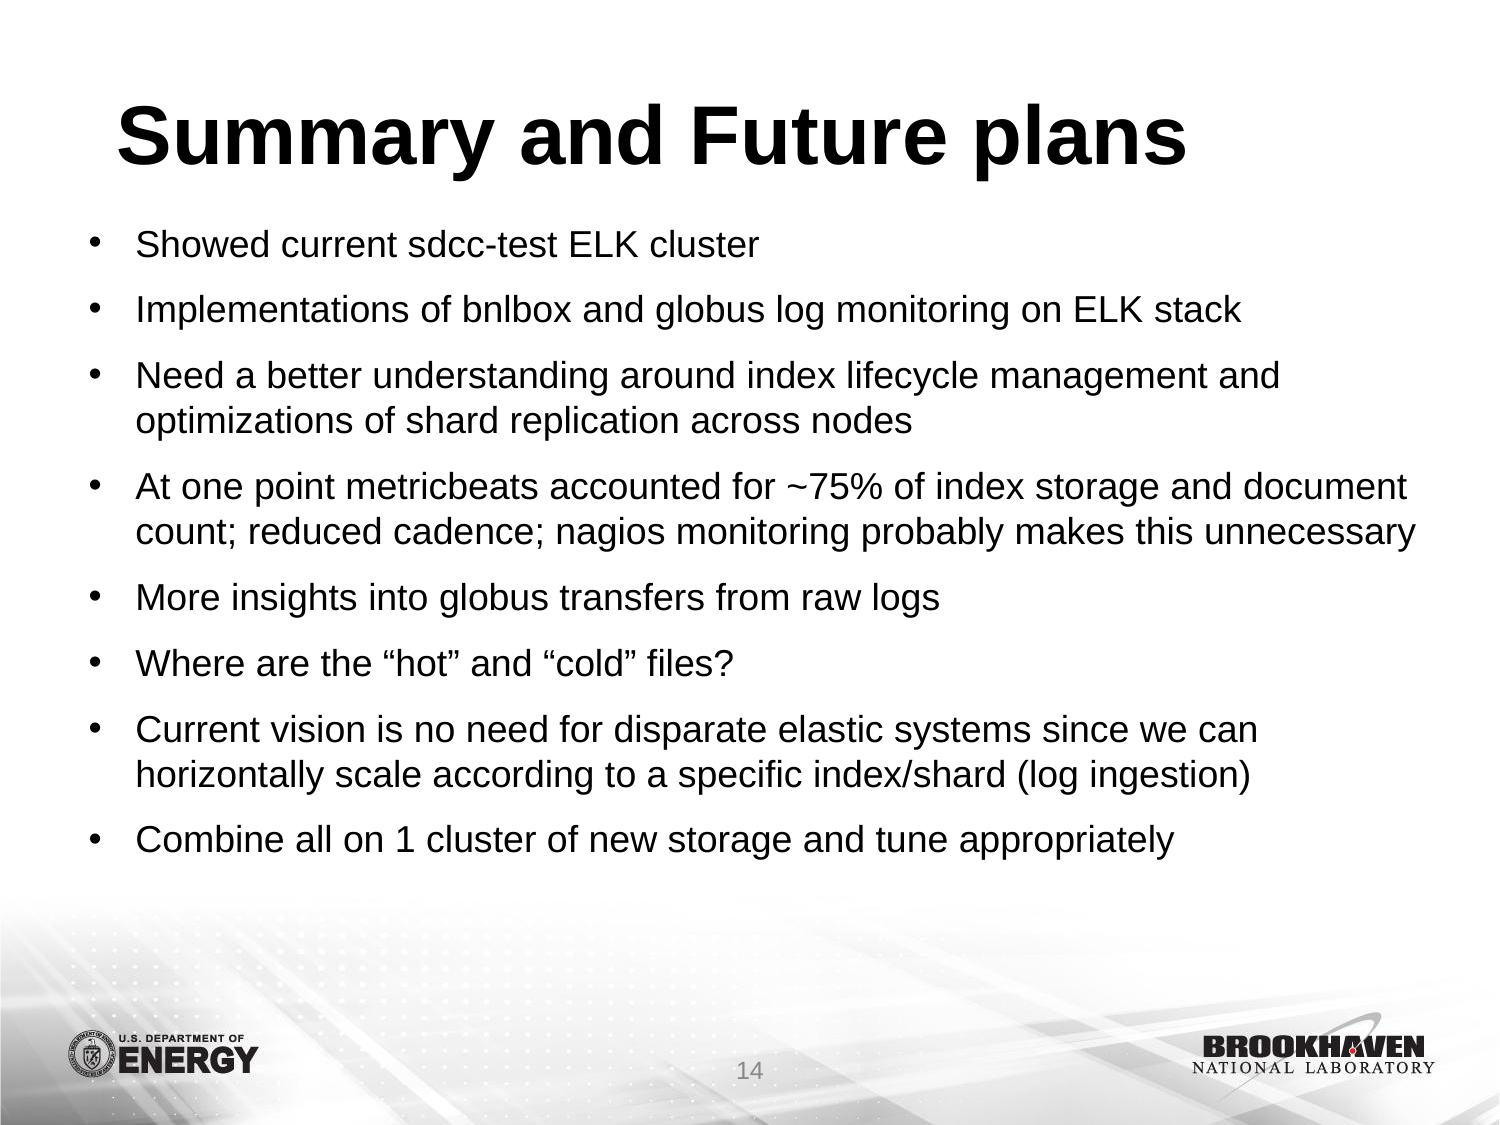

Summary and Future plans
Showed current sdcc-test ELK cluster
Implementations of bnlbox and globus log monitoring on ELK stack
Need a better understanding around index lifecycle management and optimizations of shard replication across nodes
At one point metricbeats accounted for ~75% of index storage and document count; reduced cadence; nagios monitoring probably makes this unnecessary
More insights into globus transfers from raw logs
Where are the “hot” and “cold” files?
Current vision is no need for disparate elastic systems since we can horizontally scale according to a specific index/shard (log ingestion)
Combine all on 1 cluster of new storage and tune appropriately